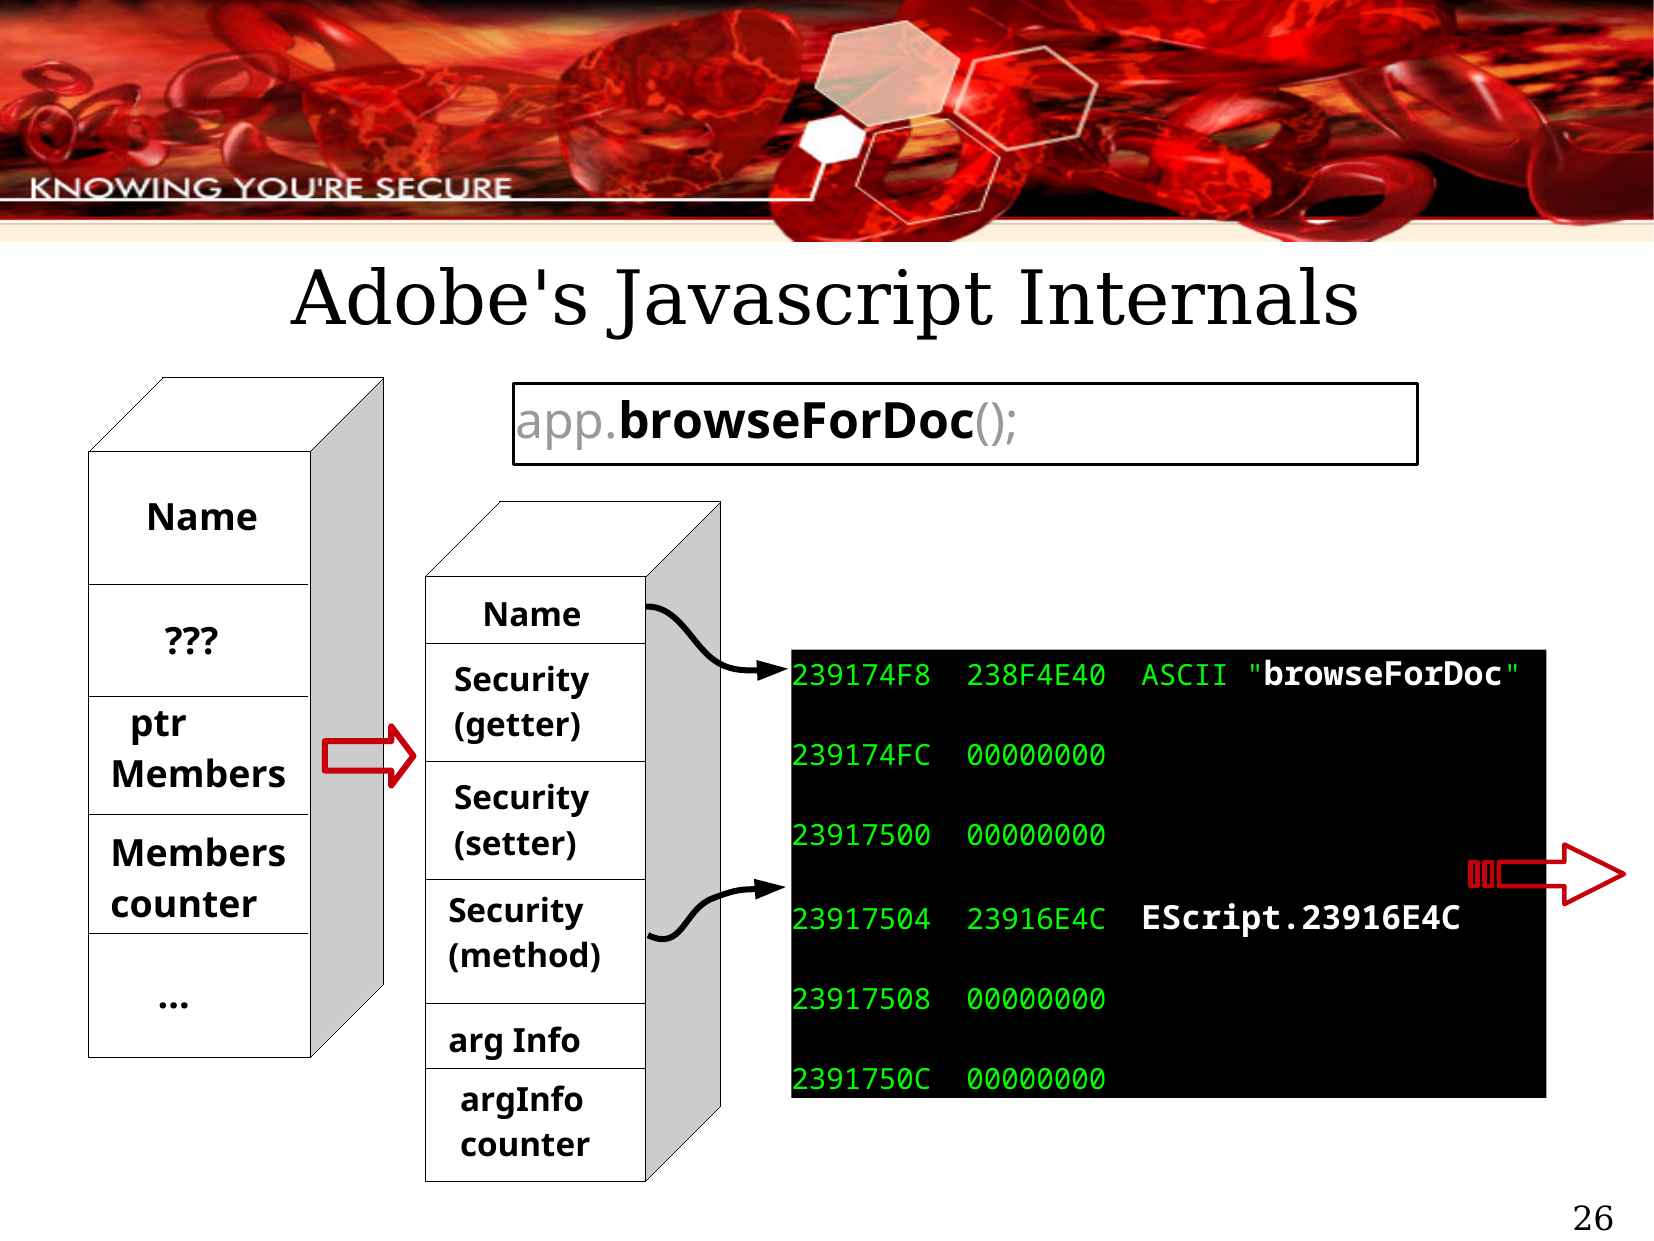

# Adobe's Javascript Internals
Name
???
 ptr
Members
Members
counter
...
app.browseForDoc();
Name
Security
(getter)
Security
(setter)
Security
(method)
arg Info
argInfo
counter
239174F8 238F4E40 ASCII "browseForDoc"
239174FC 00000000
23917500 00000000
23917504 23916E4C EScript.23916E4C
23917508 00000000
2391750C 00000000